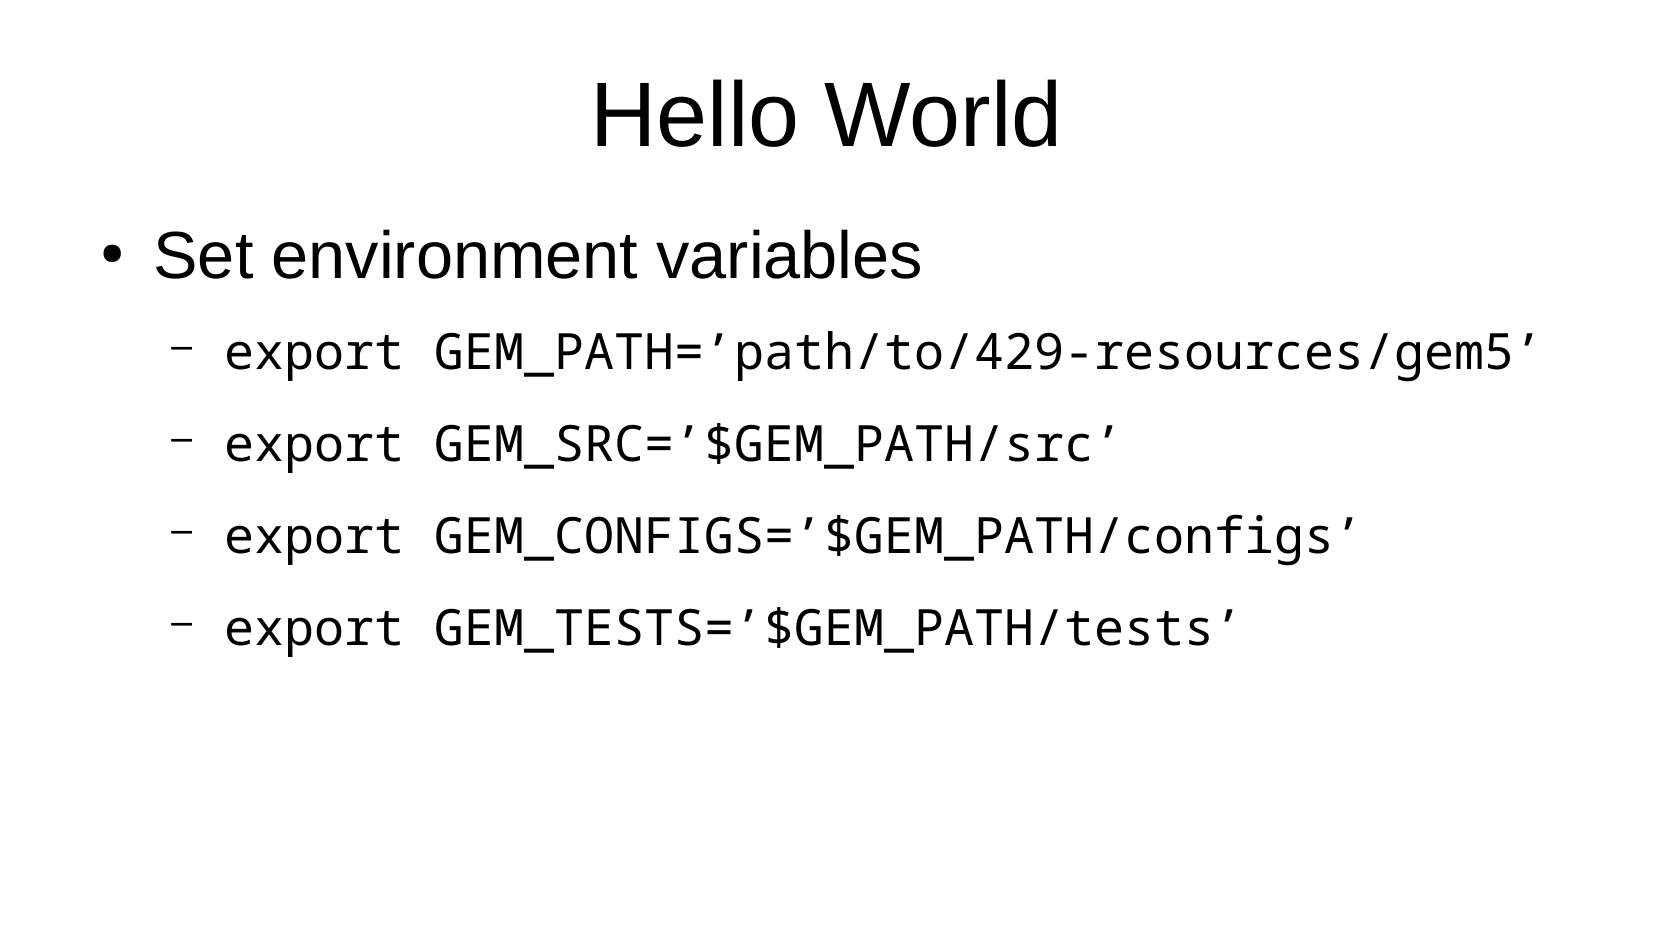

# Hello World
Set environment variables
export GEM_PATH=’path/to/429-resources/gem5’
export GEM_SRC=’$GEM_PATH/src’
export GEM_CONFIGS=’$GEM_PATH/configs’
export GEM_TESTS=’$GEM_PATH/tests’